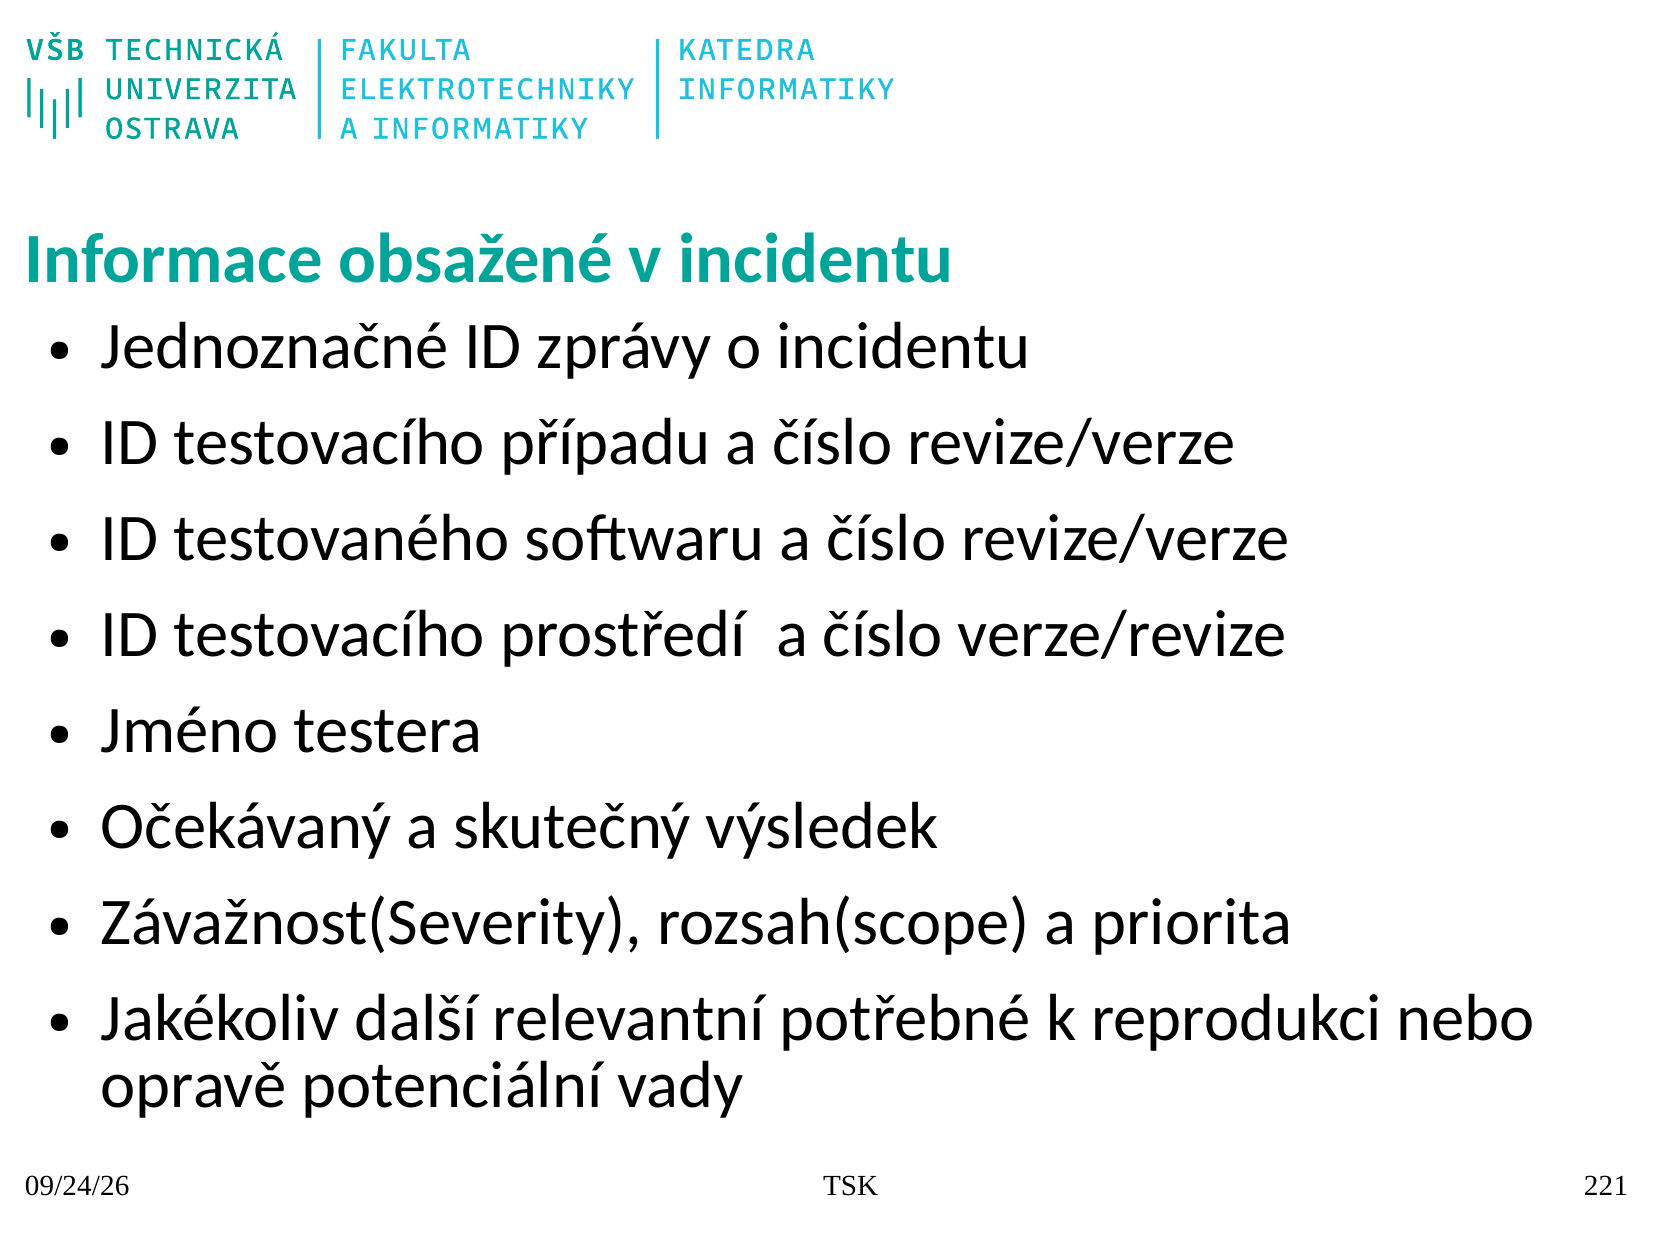

# Informace obsažené v incidentu
Jednoznačné ID zprávy o incidentu
ID testovacího případu a číslo revize/verze
ID testovaného softwaru a číslo revize/verze
ID testovacího prostředí a číslo verze/revize
Jméno testera
Očekávaný a skutečný výsledek
Závažnost(Severity), rozsah(scope) a priorita
Jakékoliv další relevantní potřebné k reprodukci nebo opravě potenciální vady
TSK
221